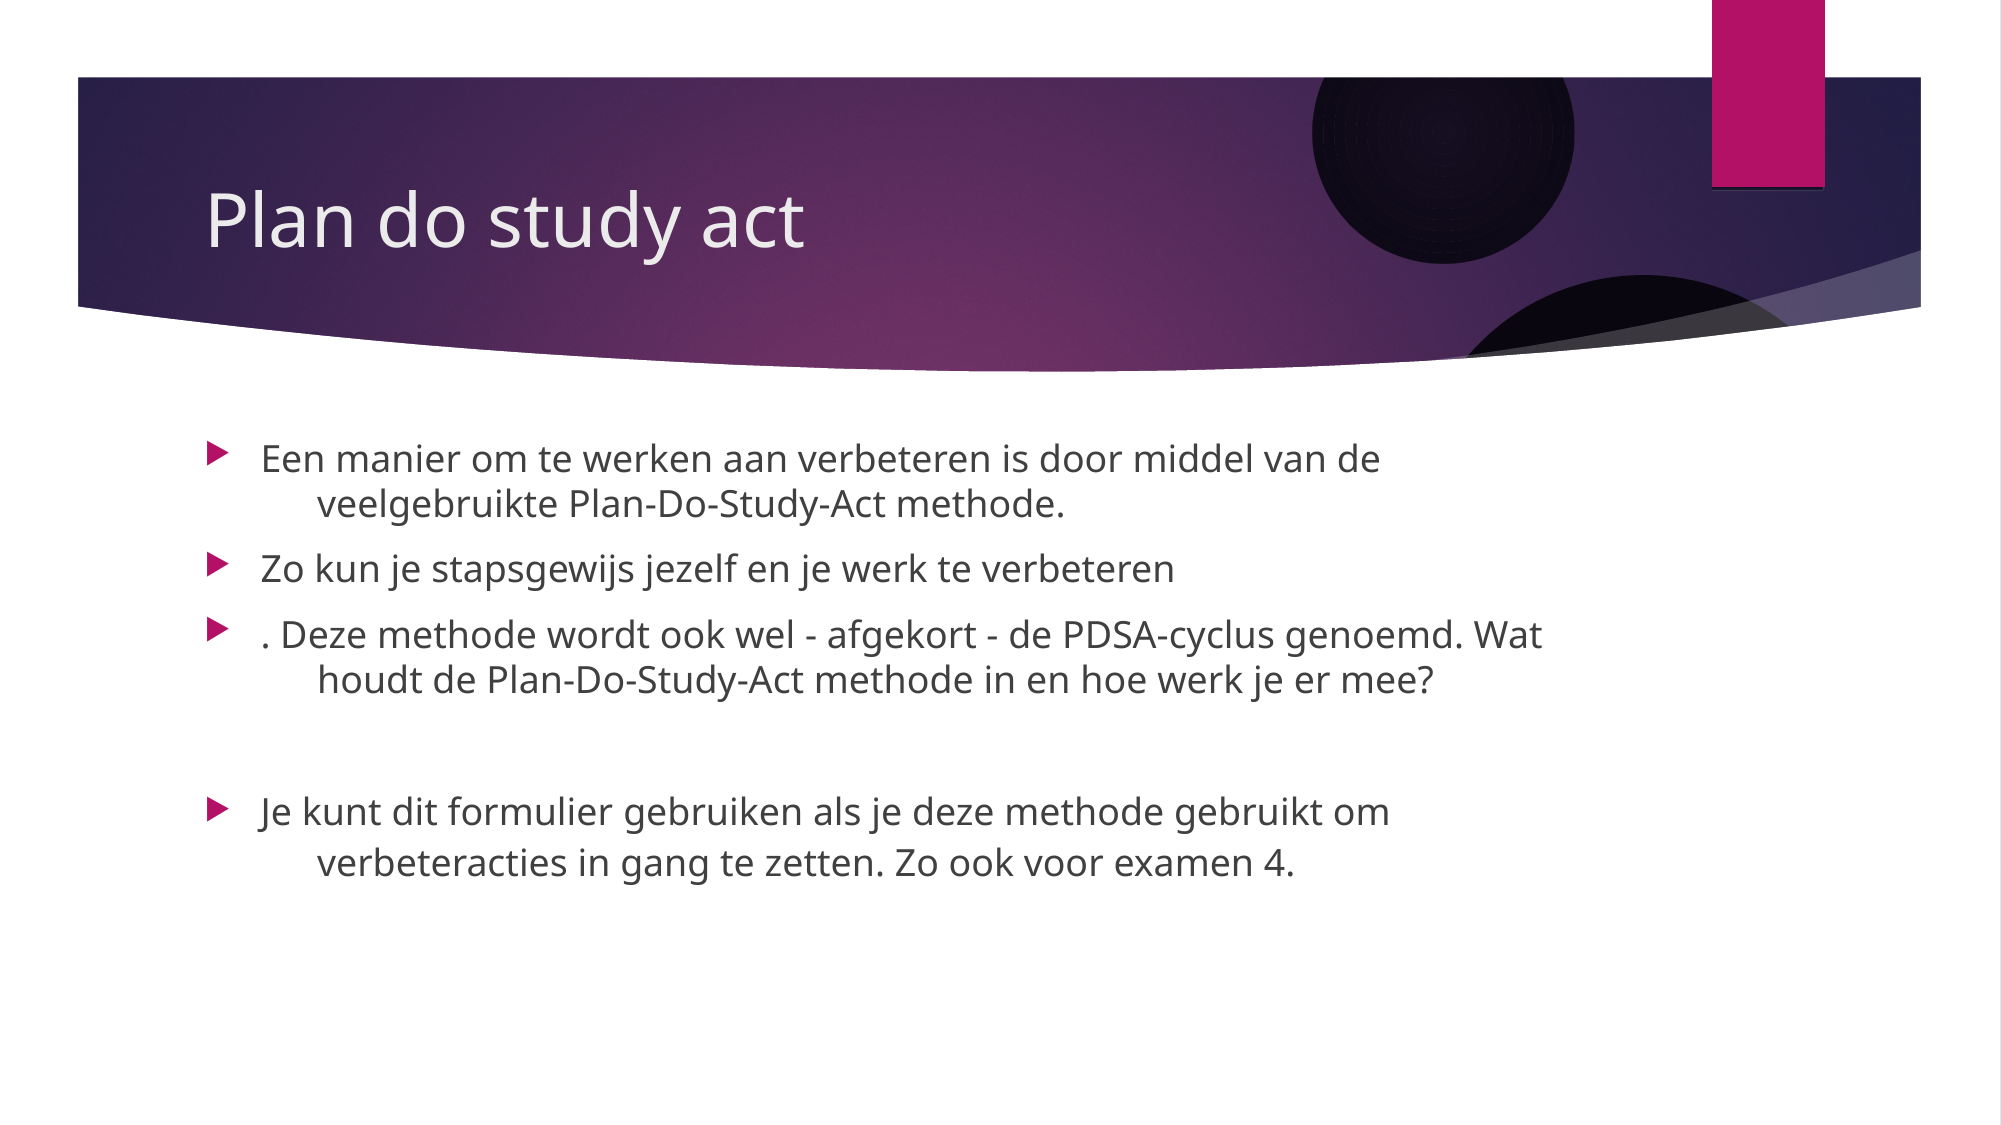

# Plan do study act
Een manier om te werken aan verbeteren is door middel van de veelgebruikte Plan-Do-Study-Act methode.
Zo kun je stapsgewijs jezelf en je werk te verbeteren
. Deze methode wordt ook wel - afgekort - de PDSA-cyclus genoemd. Wat houdt de Plan-Do-Study-Act methode in en hoe werk je er mee?
Je kunt dit formulier gebruiken als je deze methode gebruikt om verbeteracties in gang te zetten. Zo ook voor examen 4.